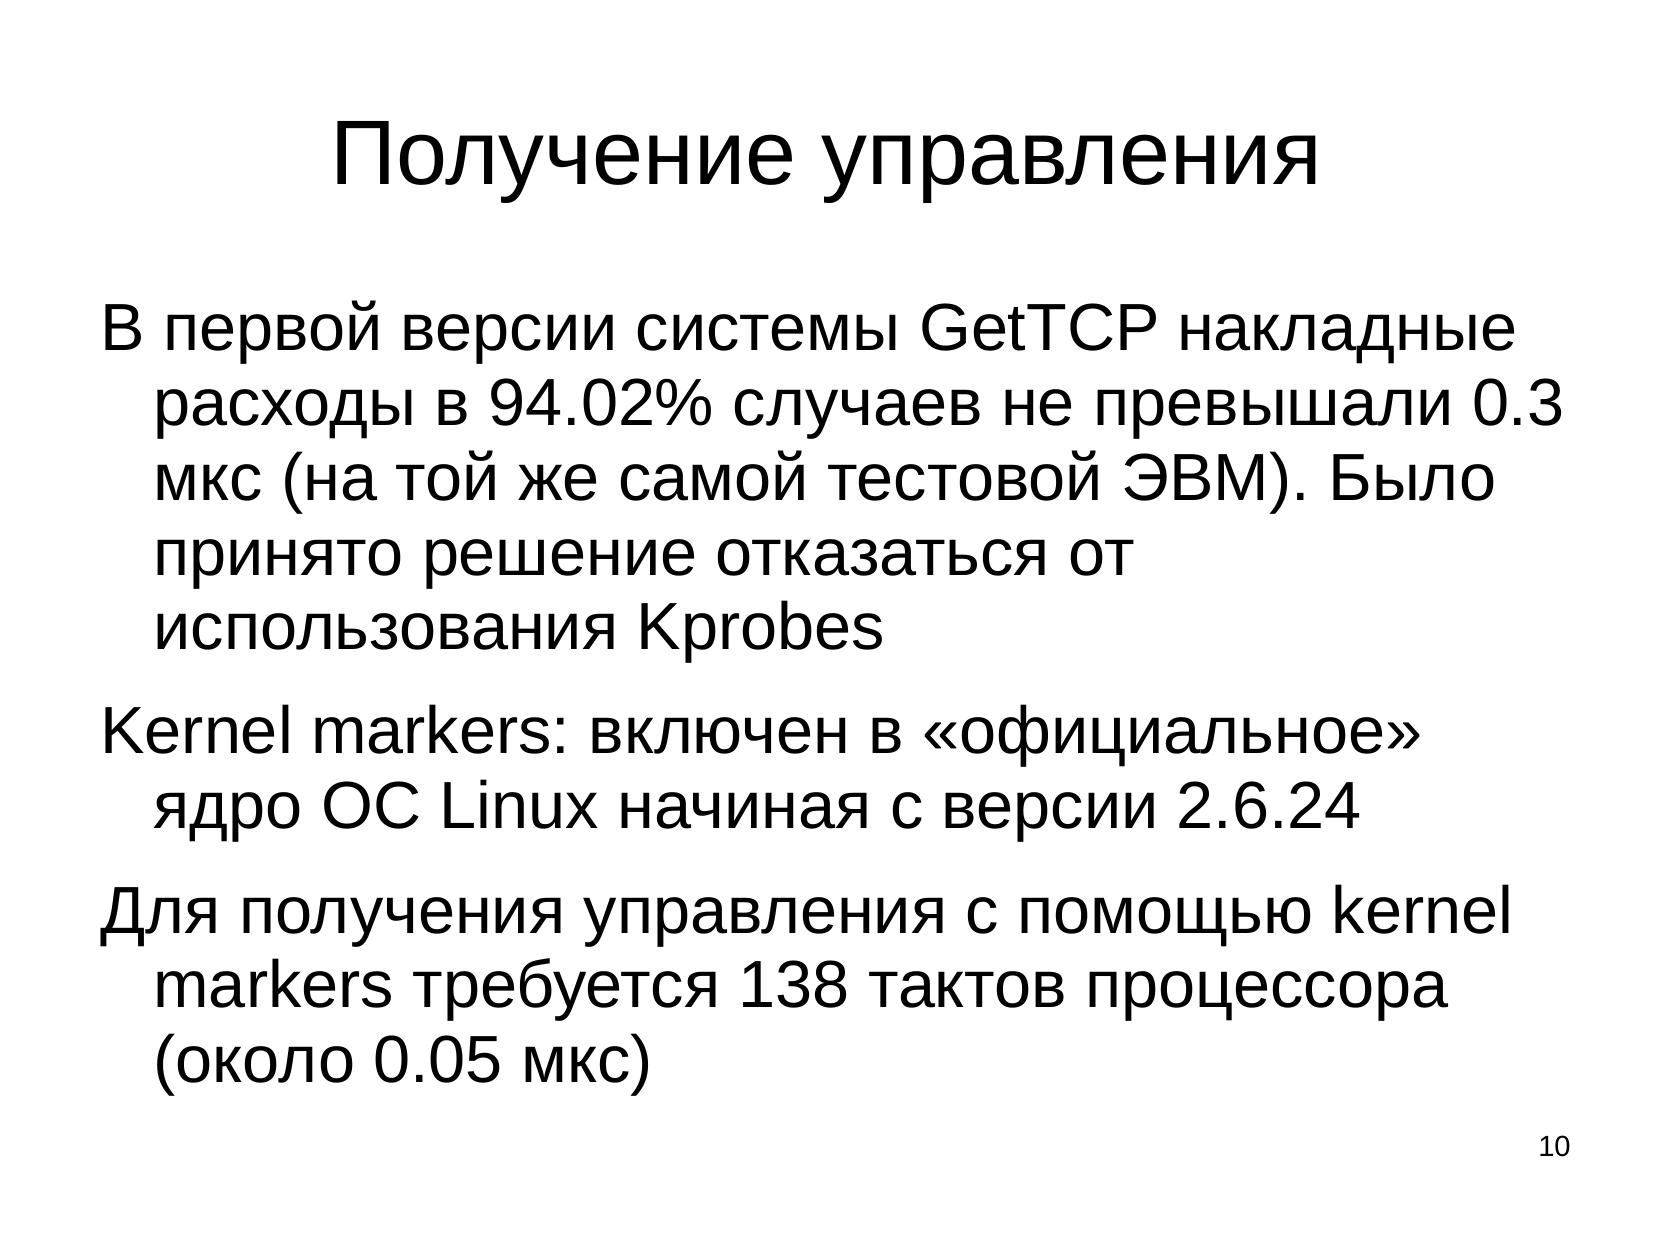

# Получение управления
В первой версии системы GetTCP накладные расходы в 94.02% случаев не превышали 0.3 мкс (на той же самой тестовой ЭВМ). Было принято решение отказаться от использования Kprobes
Kernel markers: включен в «официальное» ядро ОС Linux начиная с версии 2.6.24
Для получения управления с помощью kernel markers требуется 138 тактов процессора (около 0.05 мкс)
10